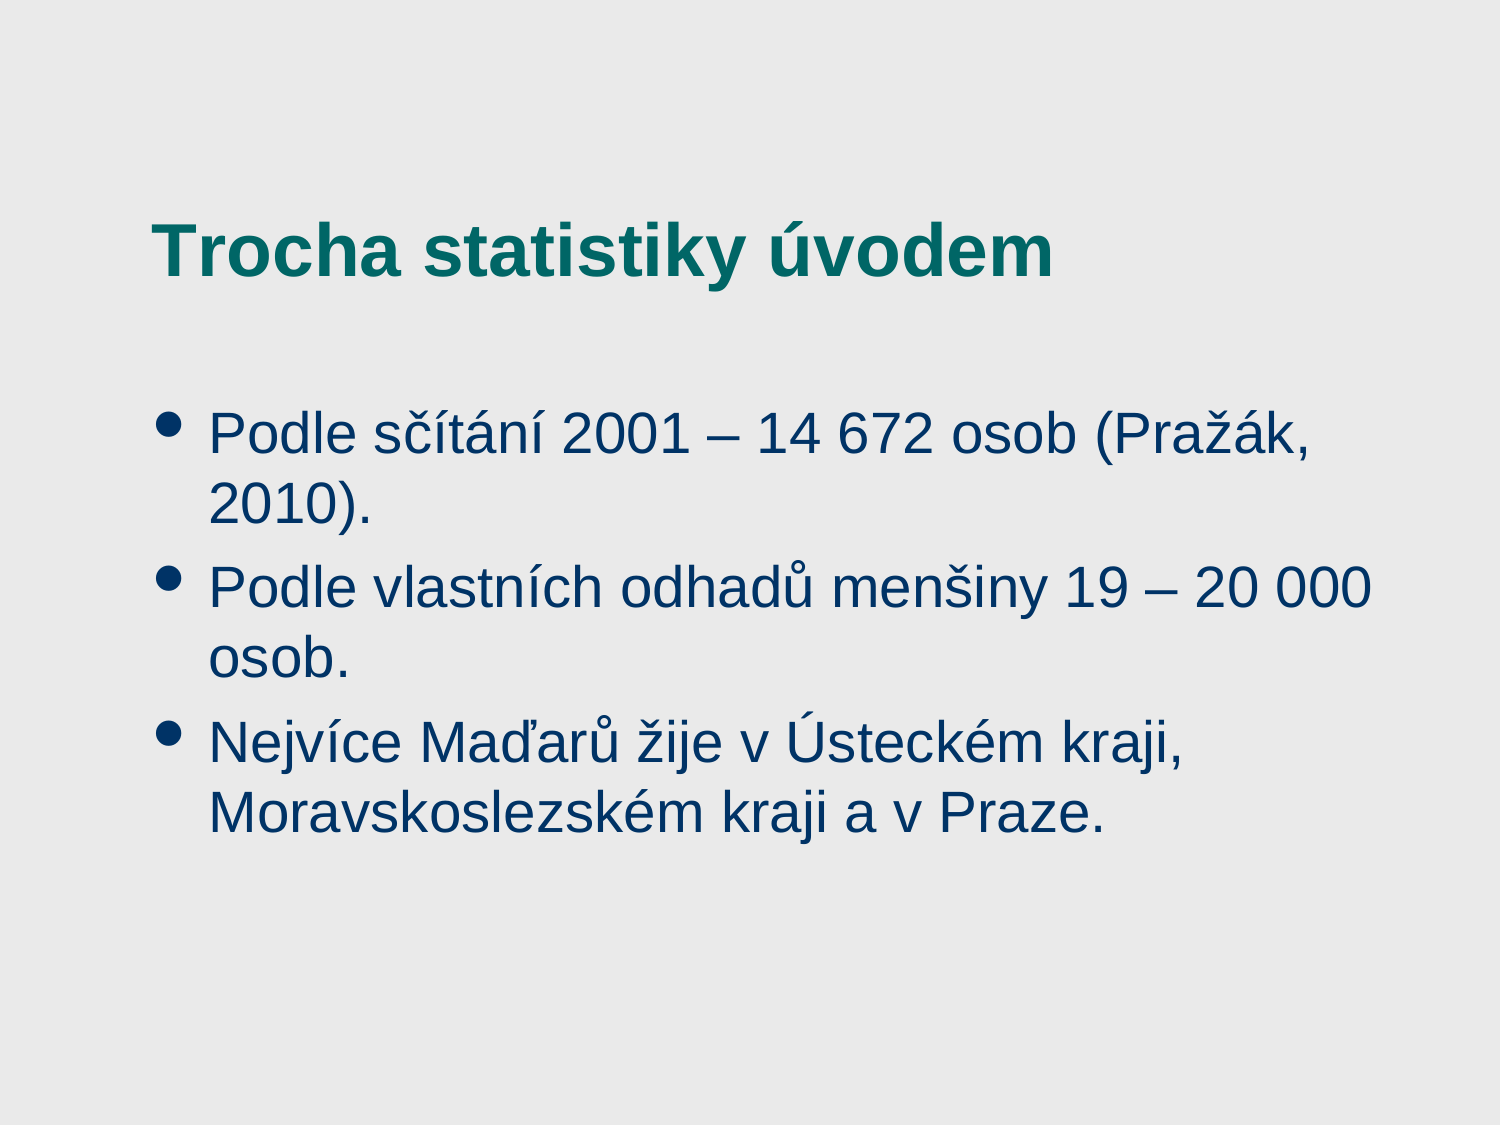

# Trocha statistiky úvodem
Podle sčítání 2001 – 14 672 osob (Pražák, 2010).
Podle vlastních odhadů menšiny 19 – 20 000 osob.
Nejvíce Maďarů žije v Ústeckém kraji, Moravskoslezském kraji a v Praze.